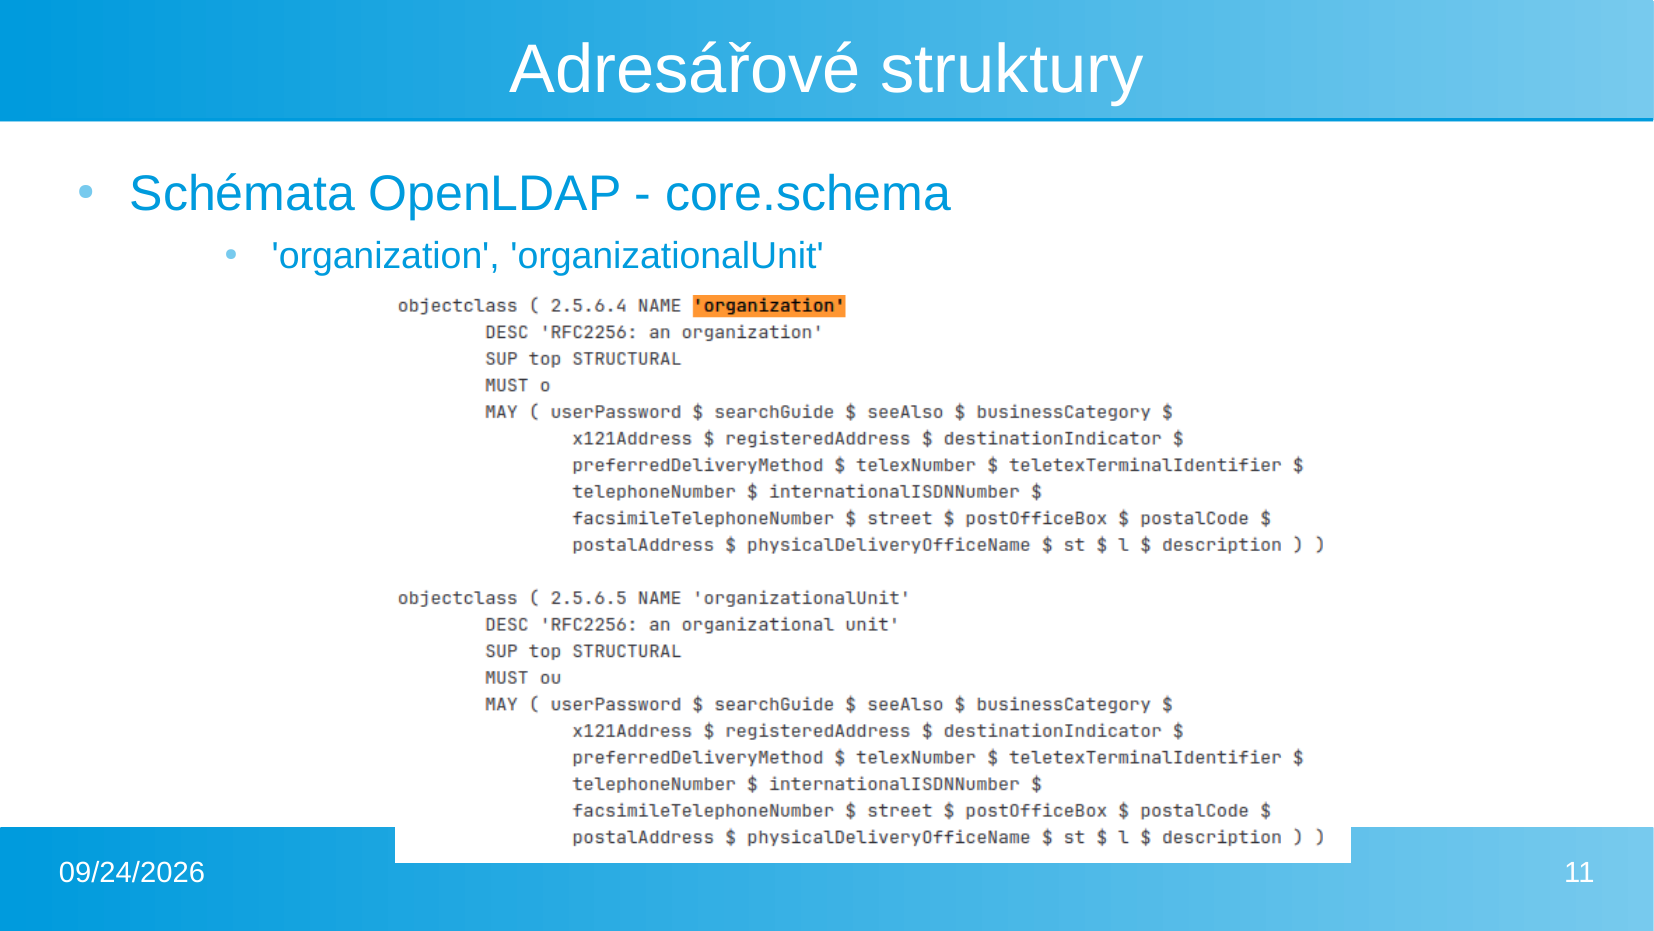

# Adresářové struktury
Schémata OpenLDAP - core.schema
'organization', 'organizationalUnit'
11